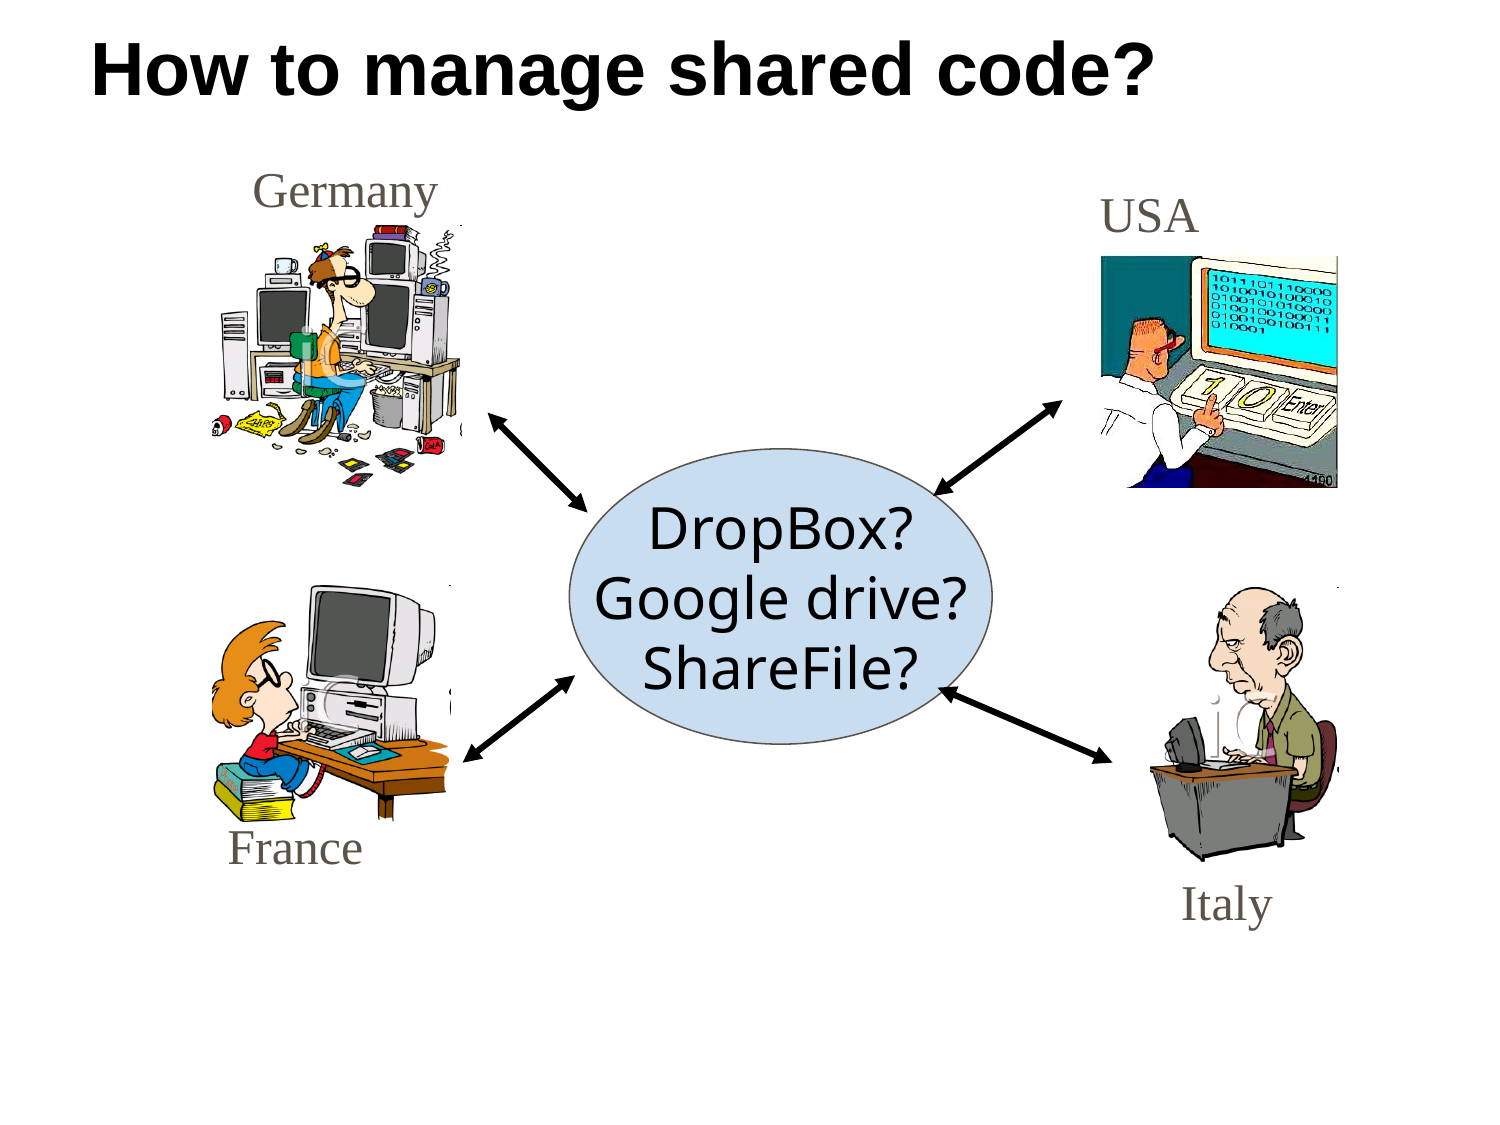

# How to manage shared code?
Germany
USA
DropBox?
Google drive?
ShareFile?
France
Italy